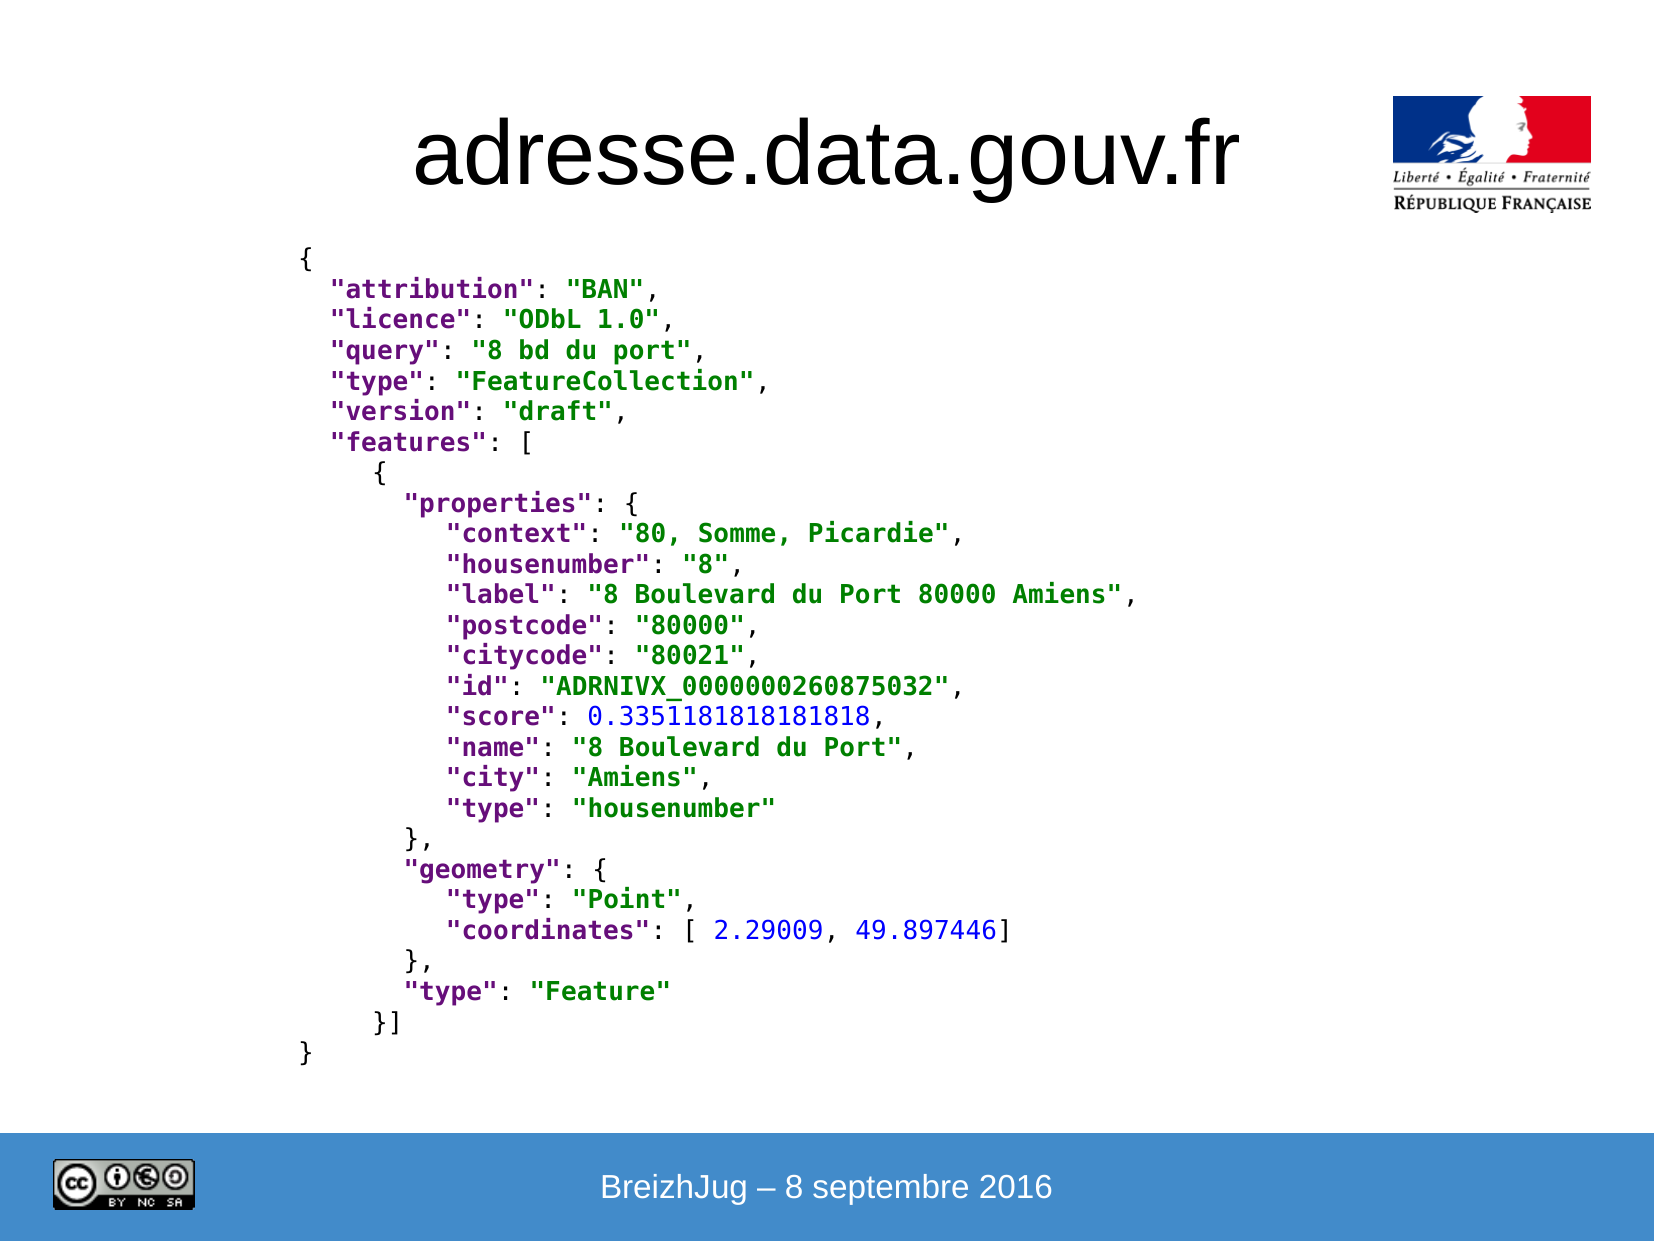

# adresse.data.gouv.fr
{
 "attribution": "BAN",
 "licence": "ODbL 1.0",
 "query": "8 bd du port",
 "type": "FeatureCollection",
 "version": "draft",
 "features": [
	{
	 "properties": {
		"context": "80, Somme, Picardie",
		"housenumber": "8",
		"label": "8 Boulevard du Port 80000 Amiens",
		"postcode": "80000",
		"citycode": "80021",
		"id": "ADRNIVX_0000000260875032",
		"score": 0.3351181818181818,
		"name": "8 Boulevard du Port",
		"city": "Amiens",
		"type": "housenumber"
	 },
	 "geometry": {
		"type": "Point",
		"coordinates": [ 2.29009, 49.897446]
	 },
	 "type": "Feature"
	}]
}